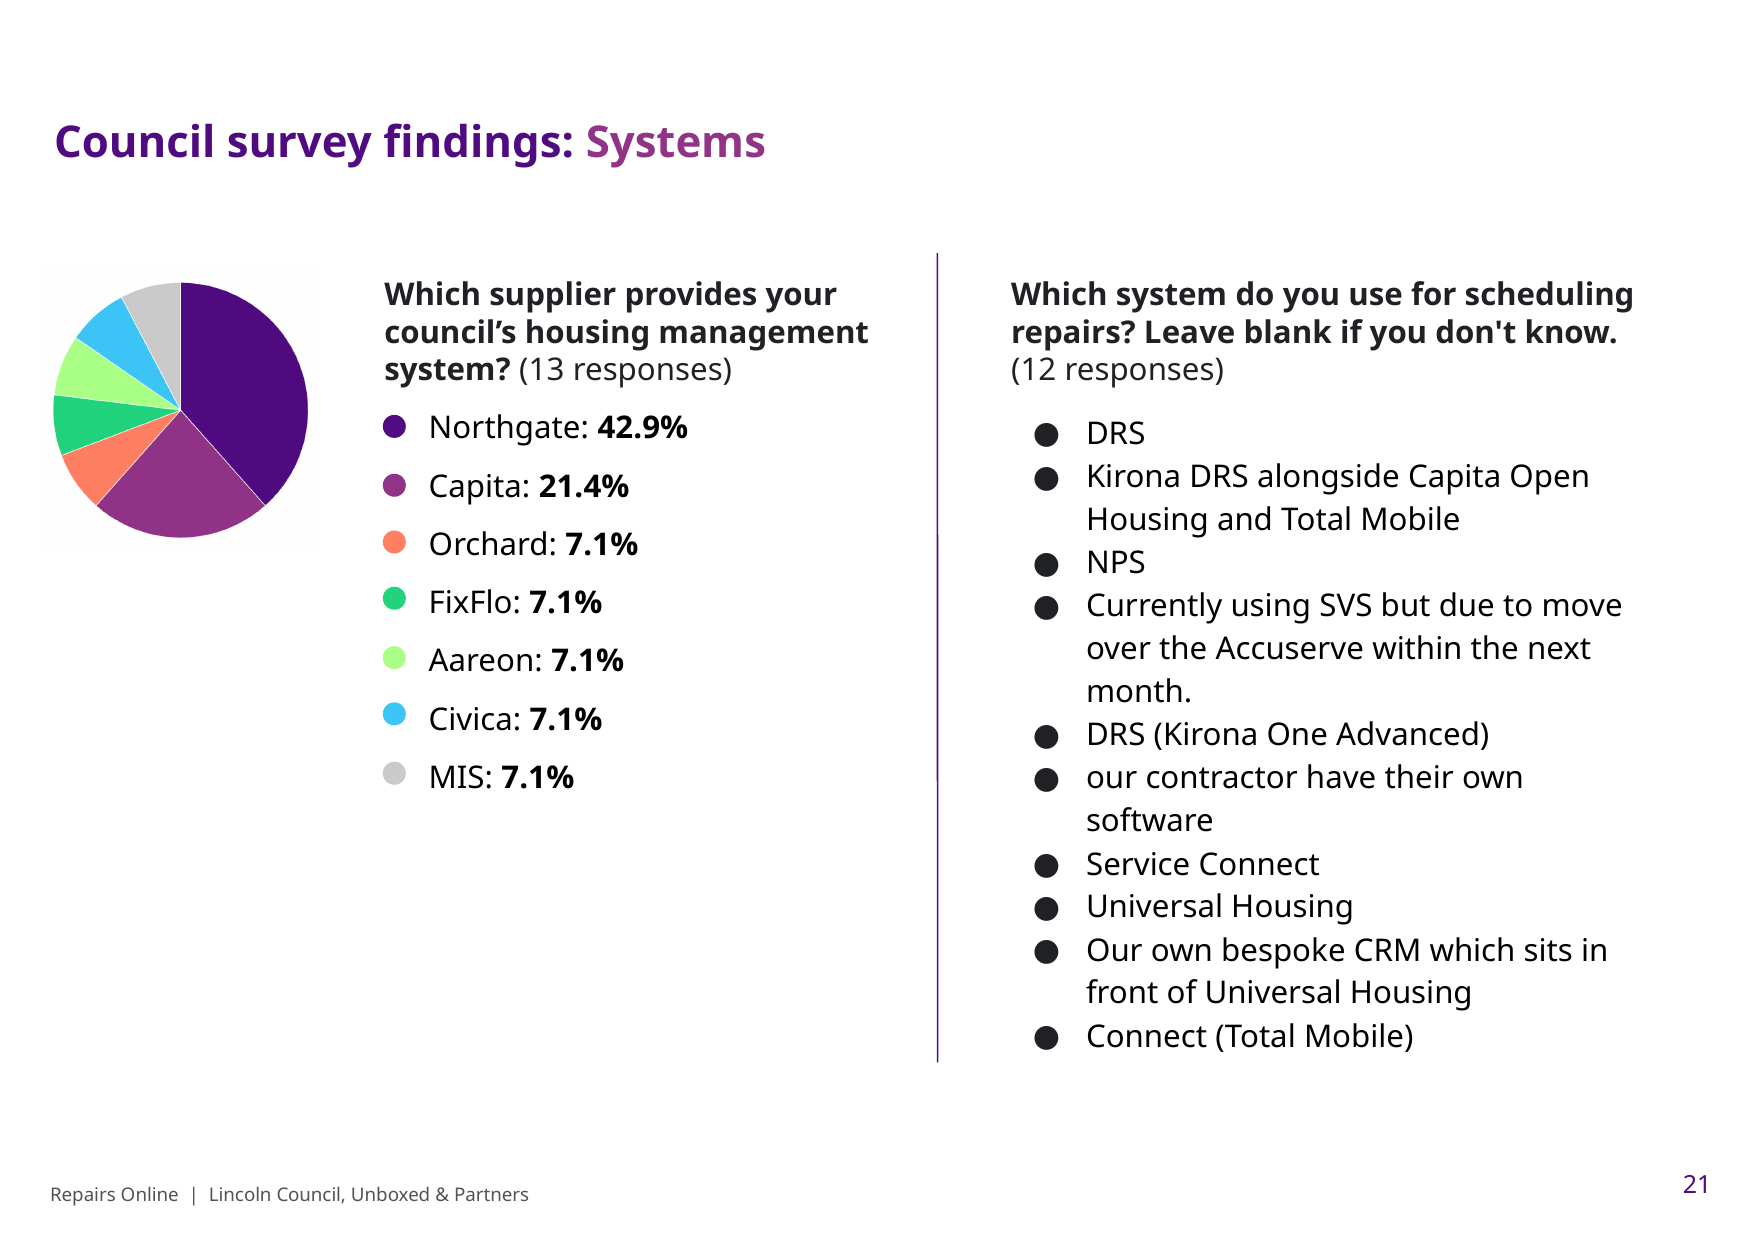

# Council survey findings: Systems
Which supplier provides your council’s housing management system? (13 responses)
Northgate: 42.9%
Capita: 21.4%
Orchard: 7.1%
FixFlo: 7.1%
Aareon: 7.1%
Civica: 7.1%
MIS: 7.1%
Which system do you use for scheduling repairs? Leave blank if you don't know. (12 responses)
DRS
Kirona DRS alongside Capita Open Housing and Total Mobile
NPS
Currently using SVS but due to move over the Accuserve within the next month.
DRS (Kirona One Advanced)
our contractor have their own software
Service Connect
Universal Housing
Our own bespoke CRM which sits in front of Universal Housing
Connect (Total Mobile)